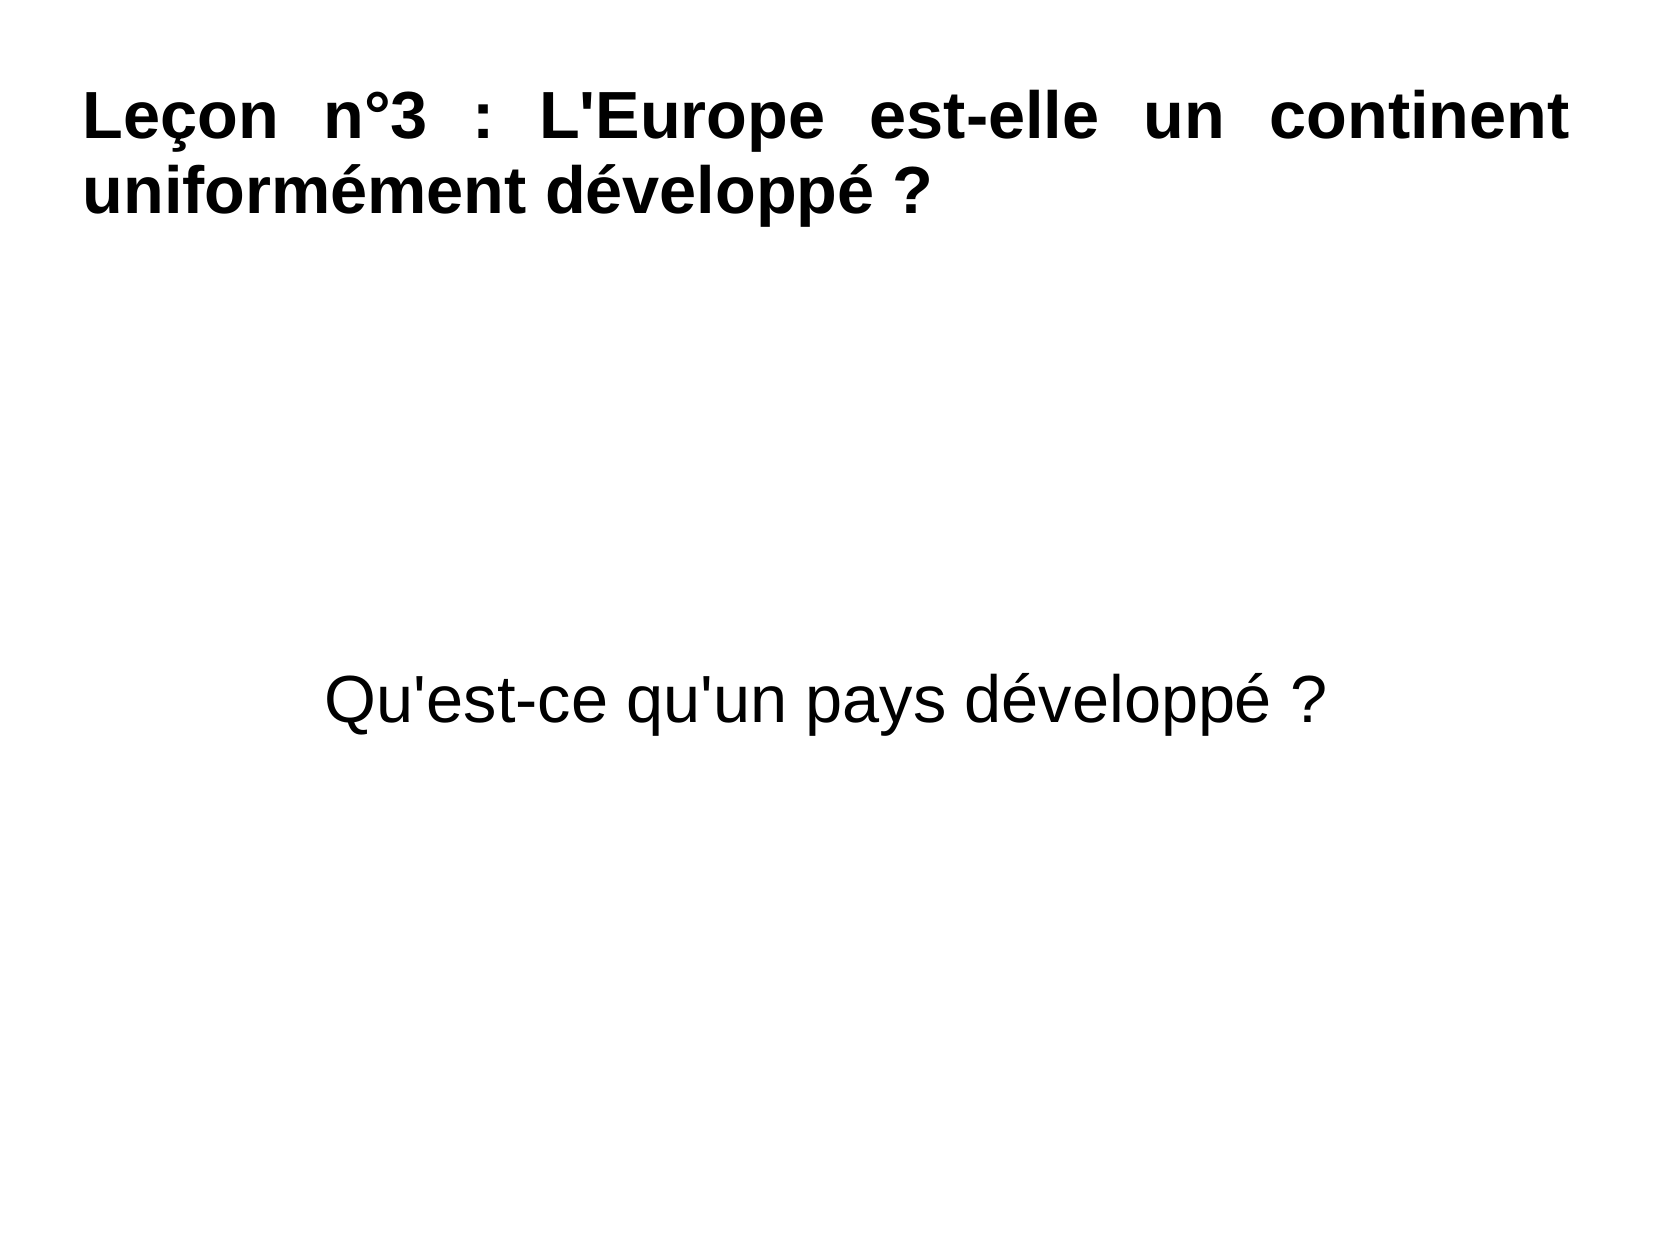

# Leçon n°3 : L'Europe est-elle un continent uniformément développé ?
Qu'est-ce qu'un pays développé ?